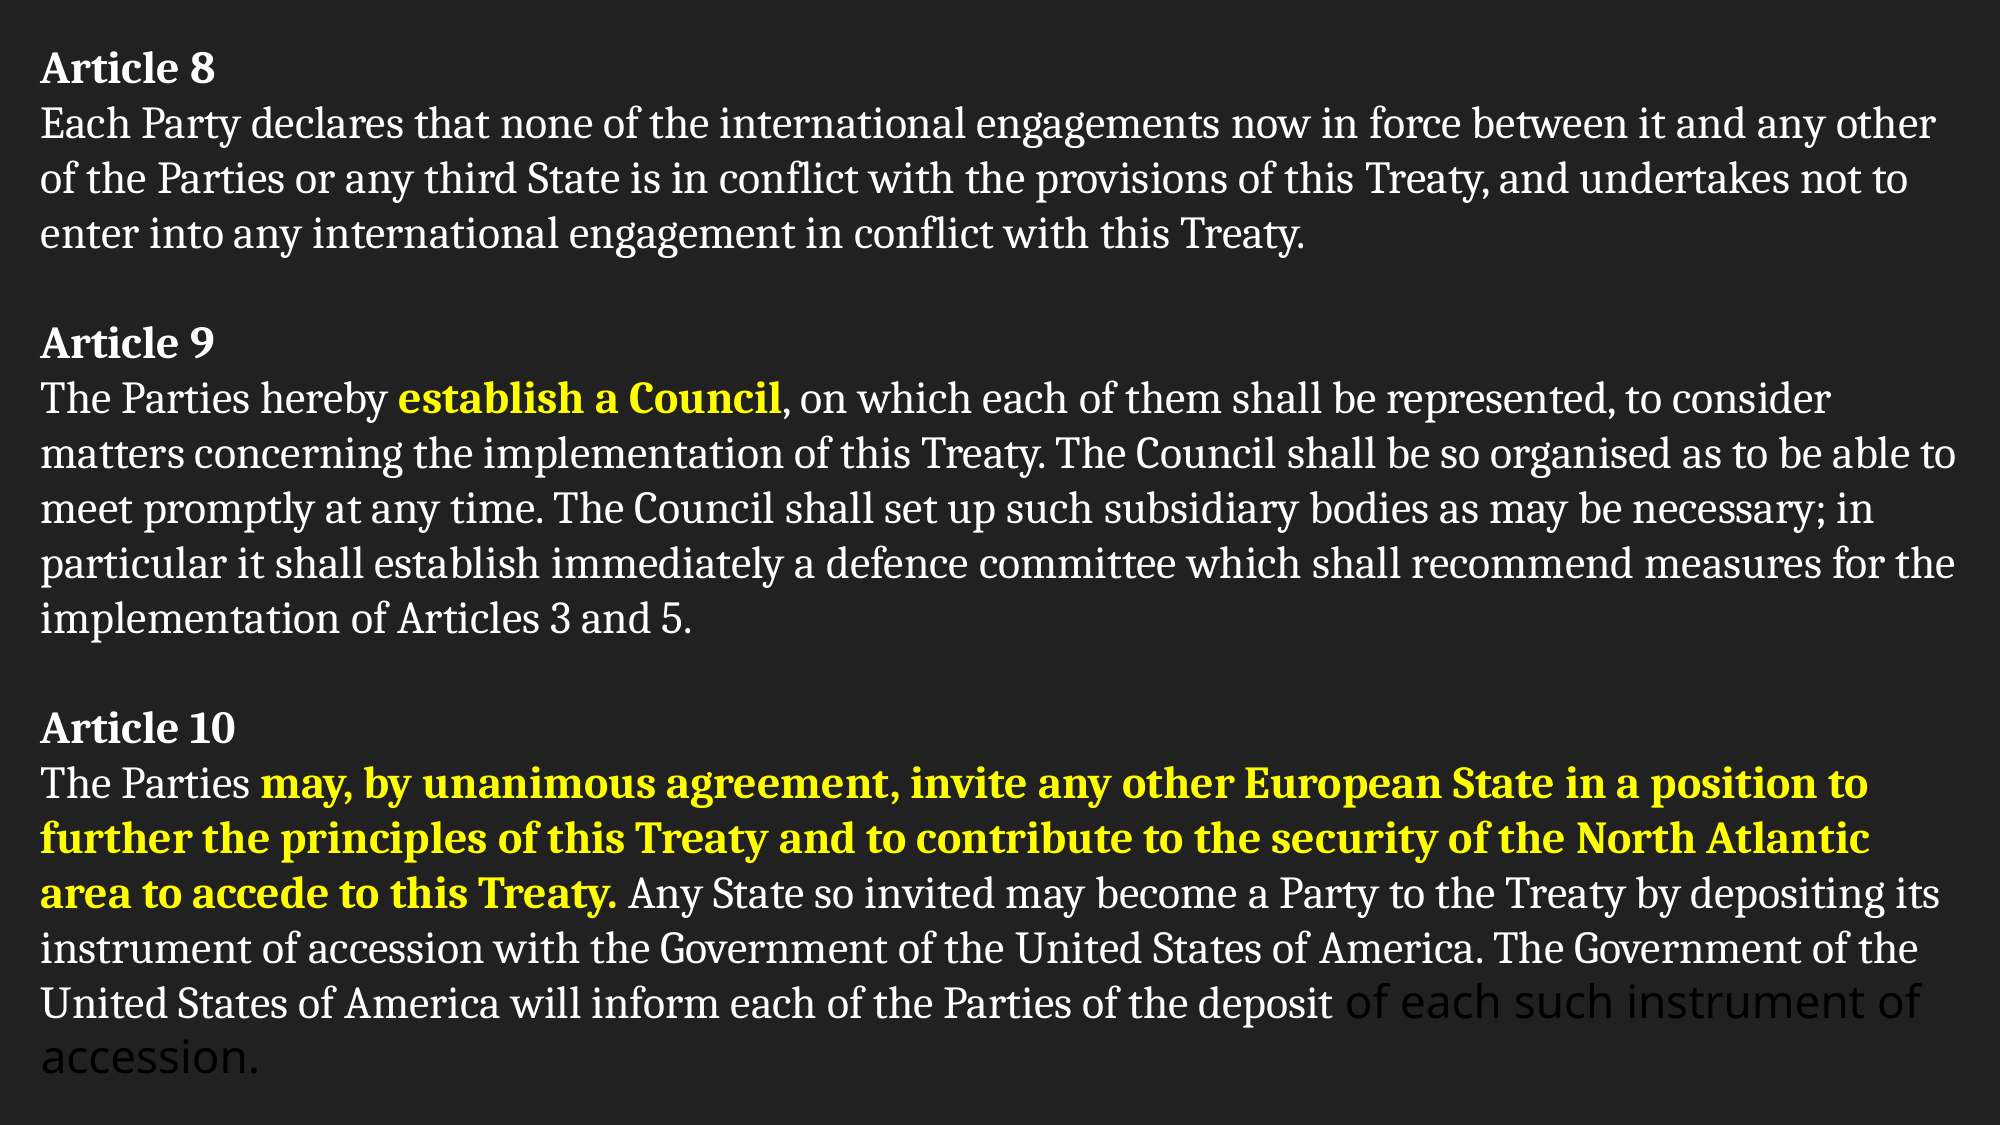

Article 8
Each Party declares that none of the international engagements now in force between it and any other of the Parties or any third State is in conflict with the provisions of this Treaty, and undertakes not to enter into any international engagement in conflict with this Treaty.
Article 9
The Parties hereby establish a Council, on which each of them shall be represented, to consider matters concerning the implementation of this Treaty. The Council shall be so organised as to be able to meet promptly at any time. The Council shall set up such subsidiary bodies as may be necessary; in particular it shall establish immediately a defence committee which shall recommend measures for the implementation of Articles 3 and 5.
Article 10
The Parties may, by unanimous agreement, invite any other European State in a position to further the principles of this Treaty and to contribute to the security of the North Atlantic area to accede to this Treaty. Any State so invited may become a Party to the Treaty by depositing its instrument of accession with the Government of the United States of America. The Government of the United States of America will inform each of the Parties of the deposit of each such instrument of accession.